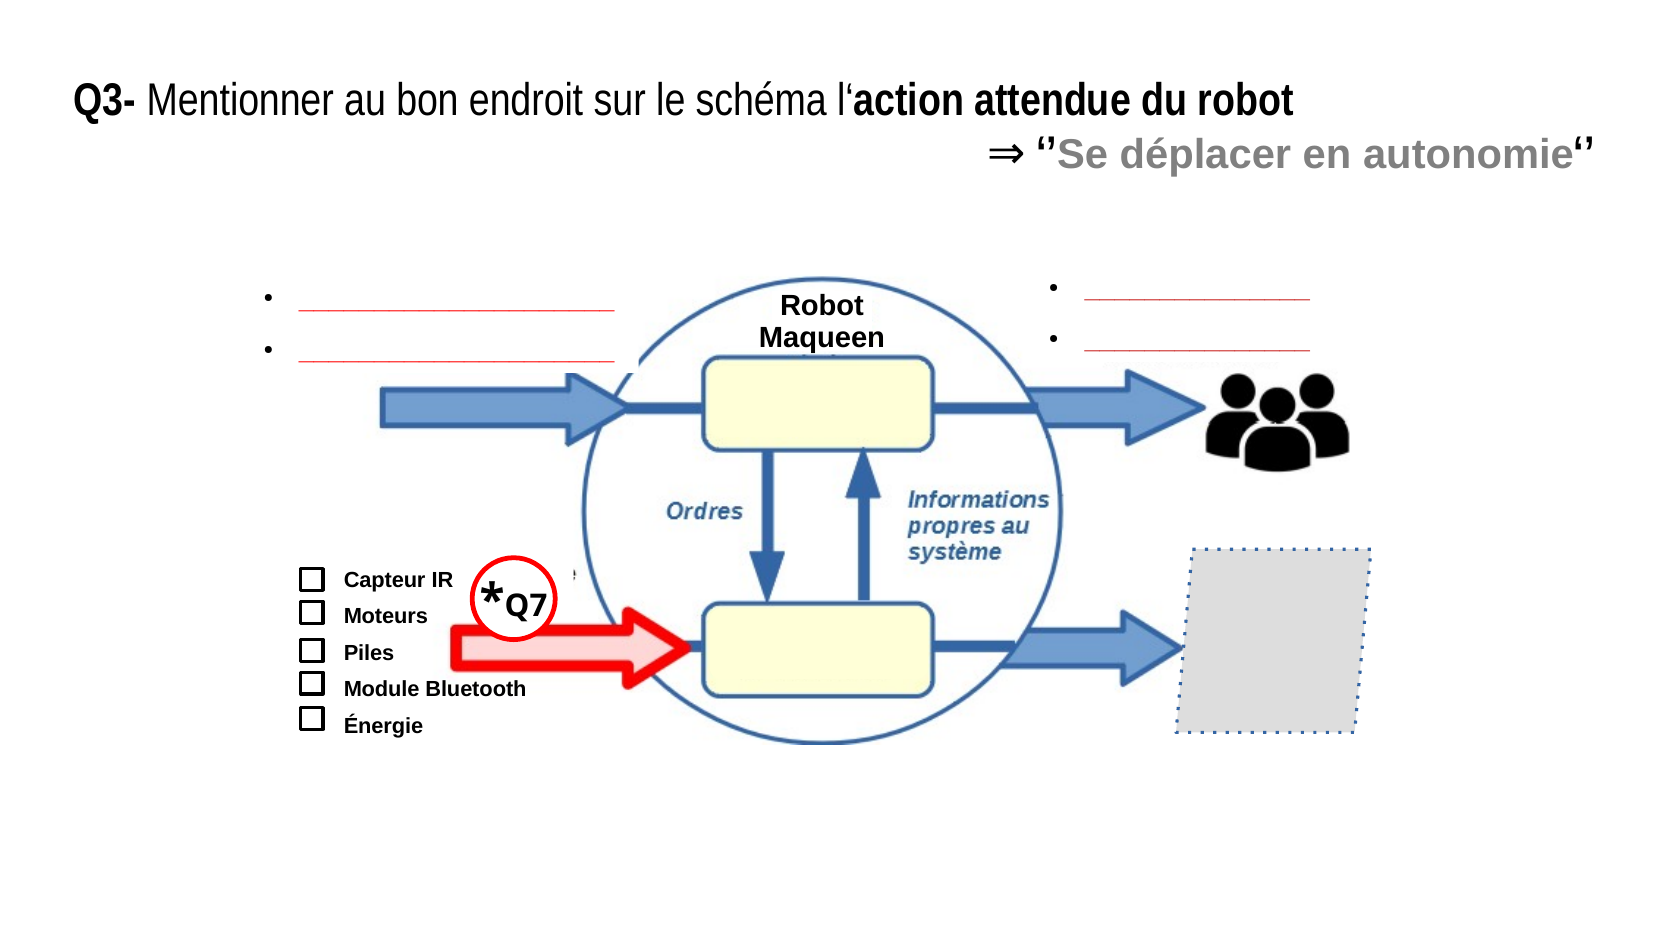

Q3- Mentionner au bon endroit sur le schéma l‘action attendue du robot
 ⇒ ‘’Se déplacer en autonomie‘’
_____________________
_____________________
_______________
_______________
Robot
Maqueen
Capteur IR
Moteurs
Piles
Module Bluetooth
Énergie
*Q7